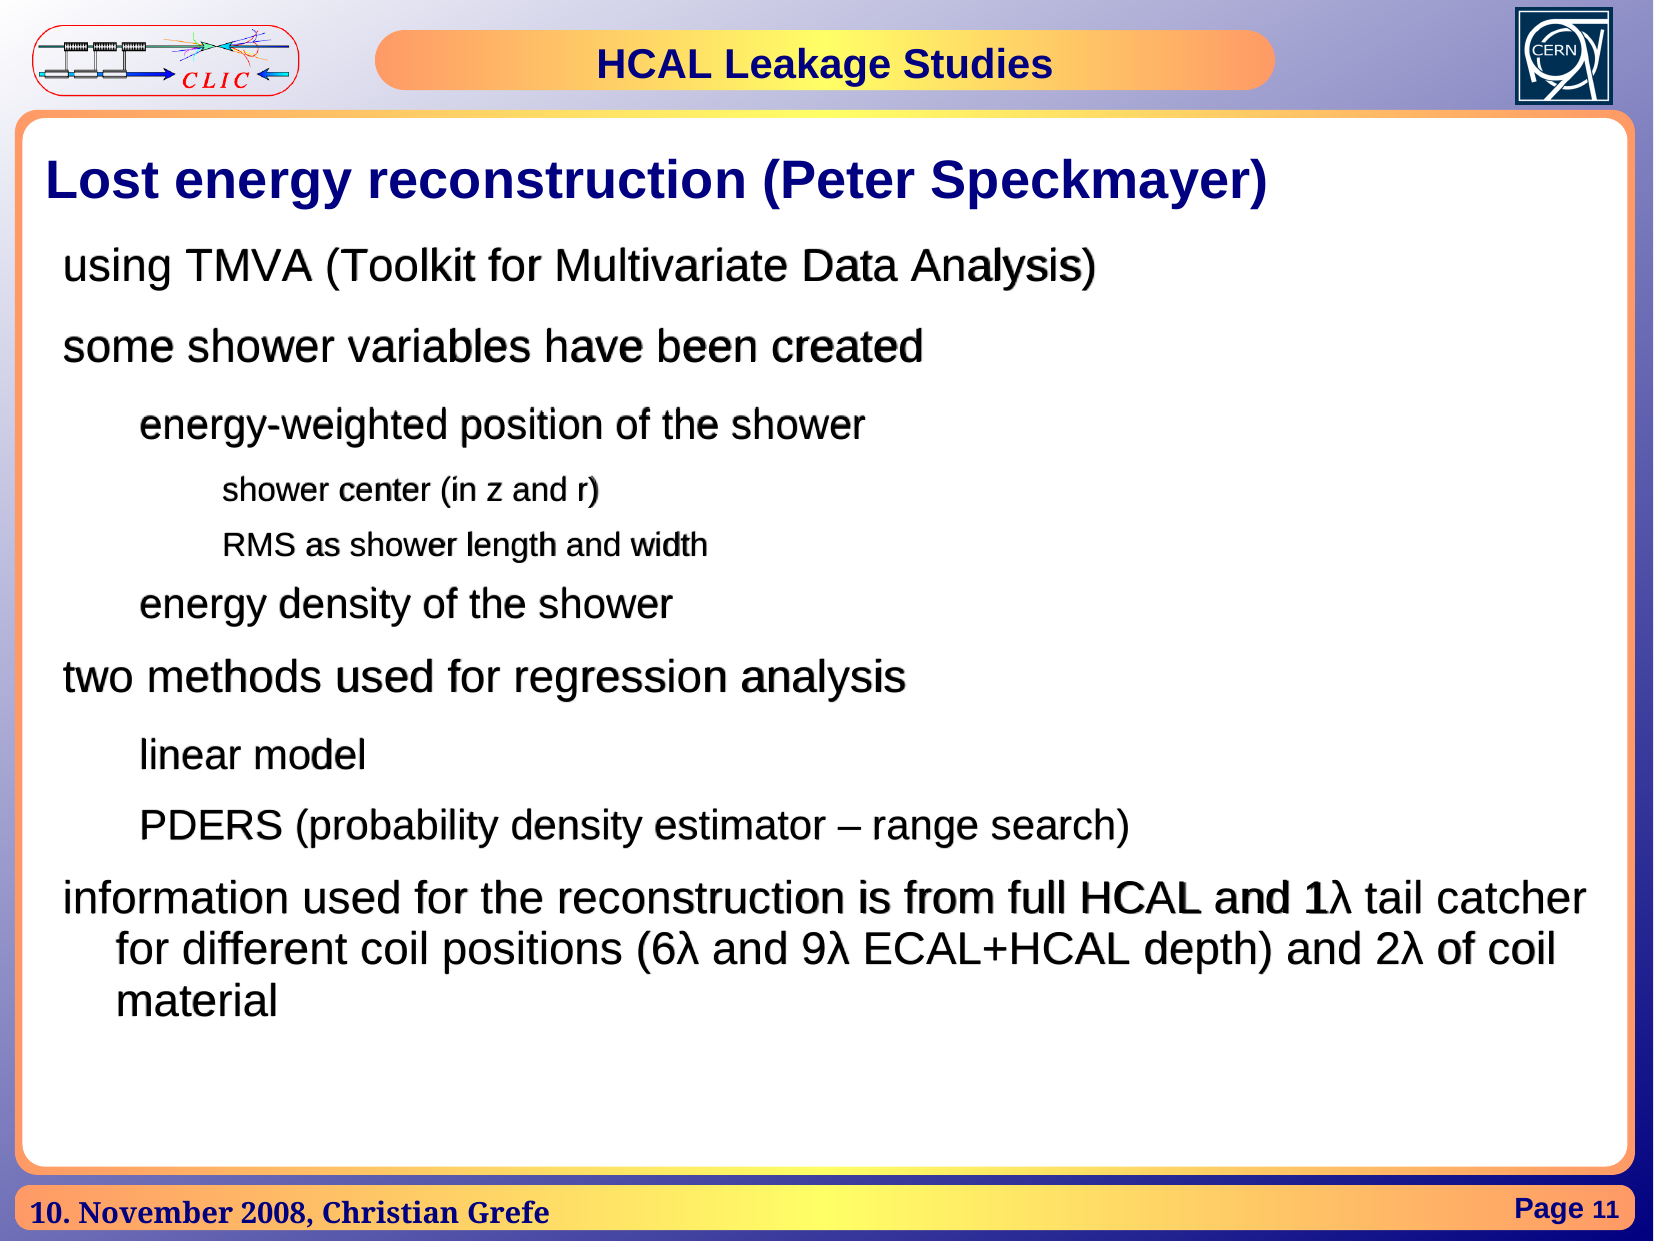

# Lost energy reconstruction (Peter Speckmayer)
using TMVA (Toolkit for Multivariate Data Analysis)
some shower variables have been created
energy-weighted position of the shower
shower center (in z and r)
RMS as shower length and width
energy density of the shower
two methods used for regression analysis
linear model
PDERS (probability density estimator – range search)
information used for the reconstruction is from full HCAL and 1λ tail catcher for different coil positions (6λ and 9λ ECAL+HCAL depth) and 2λ of coil material